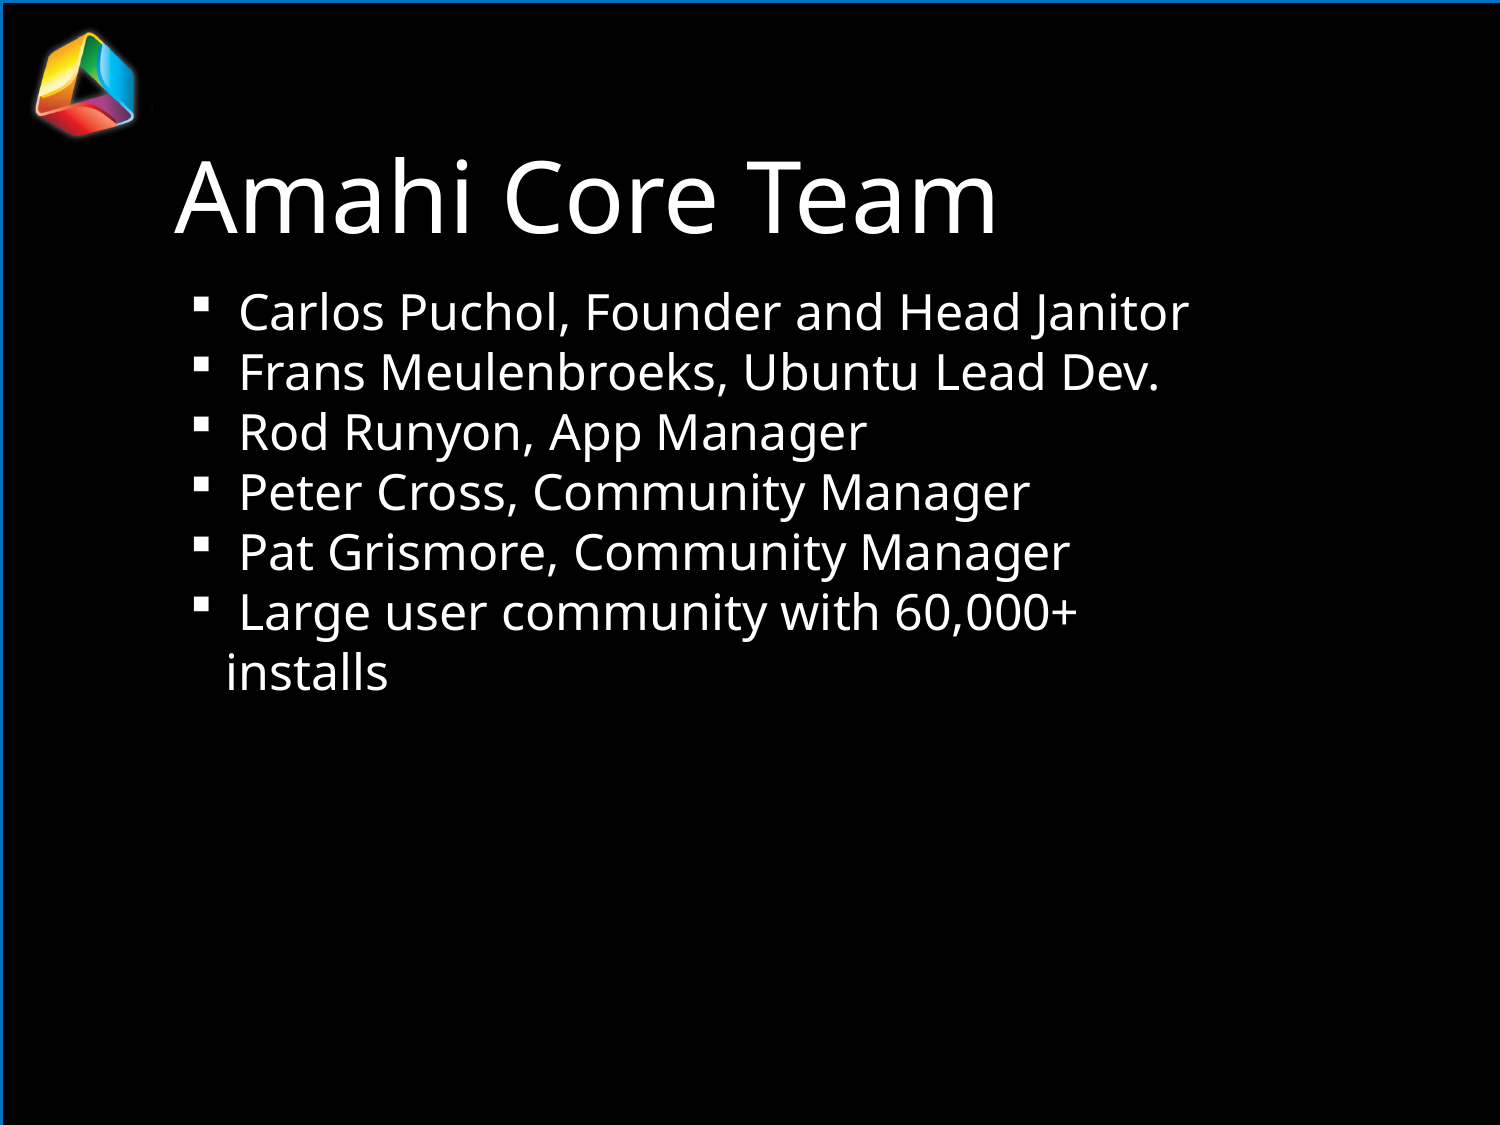

Amahi Core Team
 Carlos Puchol, Founder and Head Janitor
 Frans Meulenbroeks, Ubuntu Lead Dev.
 Rod Runyon, App Manager
 Peter Cross, Community Manager
 Pat Grismore, Community Manager
 Large user community with 60,000+ installs
# What is Amahi?